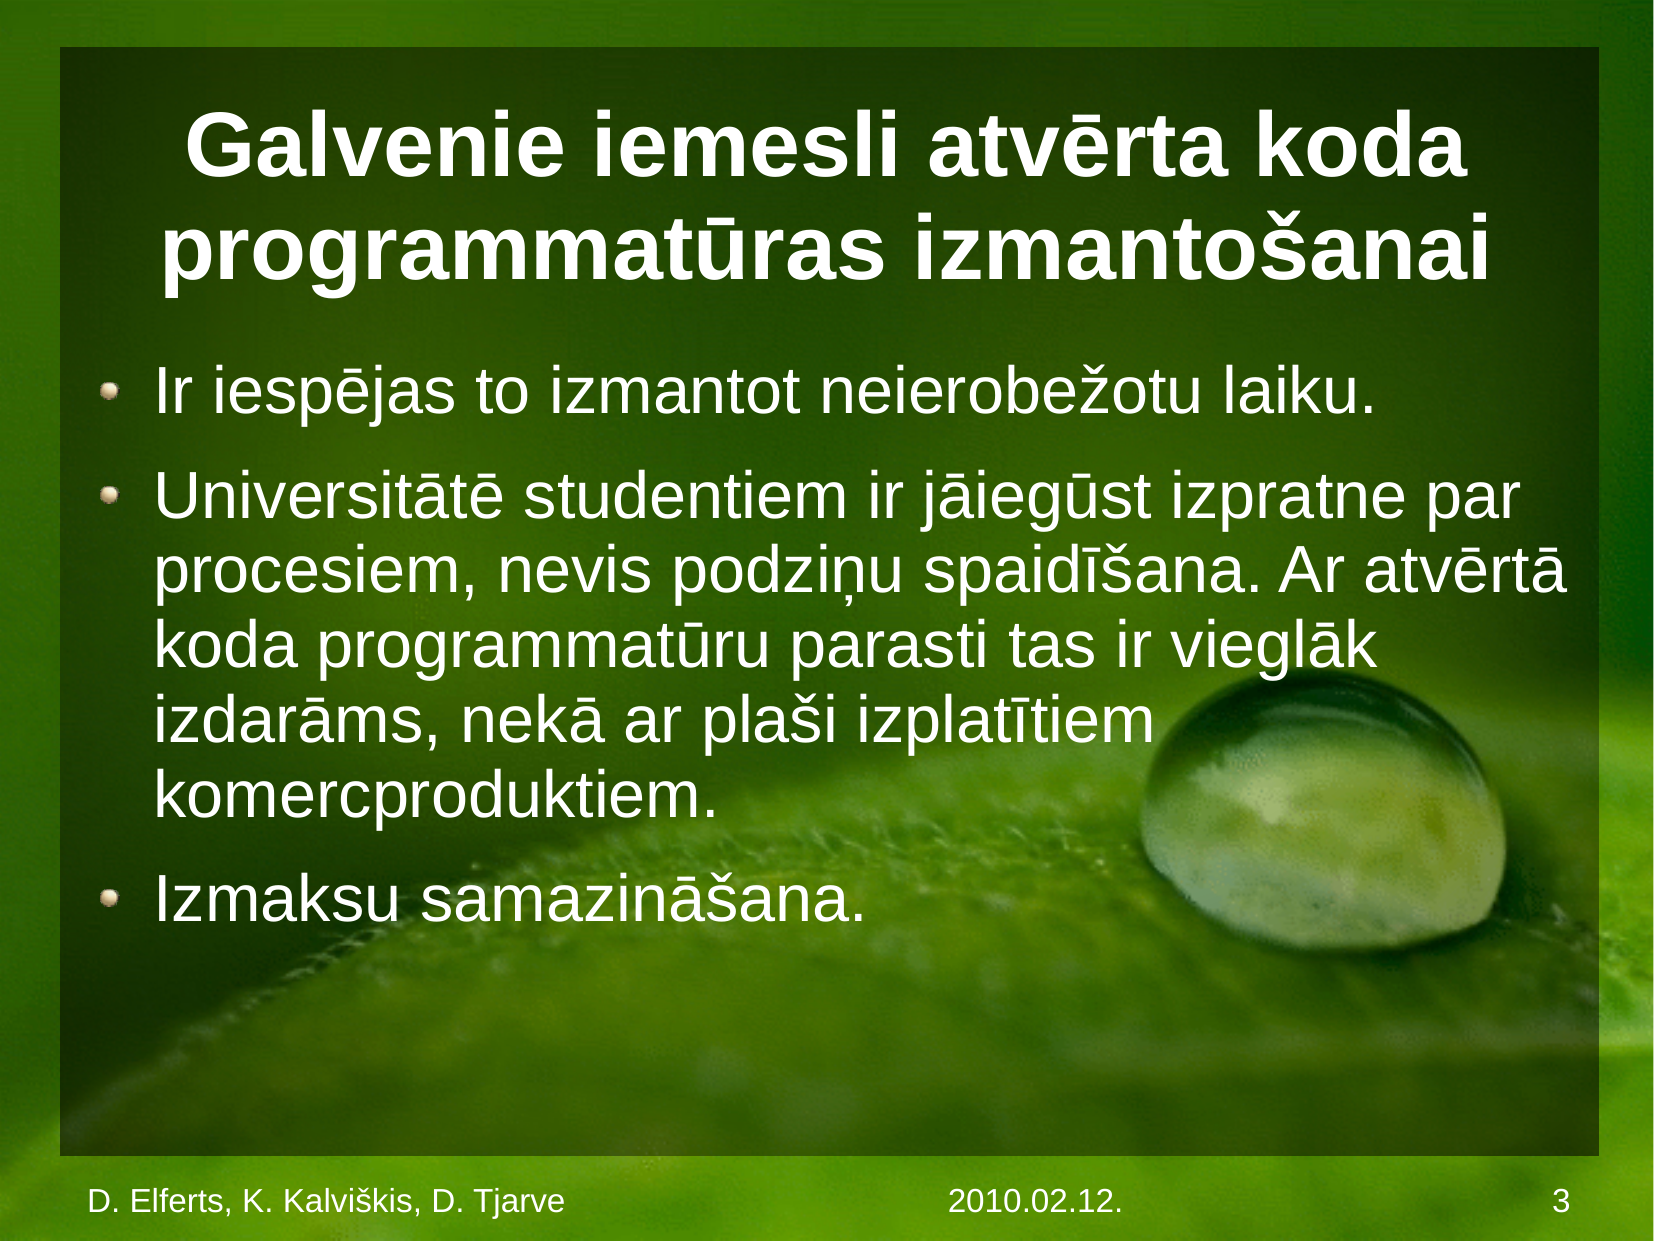

# Galvenie iemesli atvērta koda programmatūras izmantošanai
Ir iespējas to izmantot neierobežotu laiku.
Universitātē studentiem ir jāiegūst izpratne par procesiem, nevis podziņu spaidīšana. Ar atvērtā koda programmatūru parasti tas ir vieglāk izdarāms, nekā ar plaši izplatītiem komercproduktiem.
Izmaksu samazināšana.
D. Elferts, K. Kalviškis, D. Tjarve
2010.02.12.
3